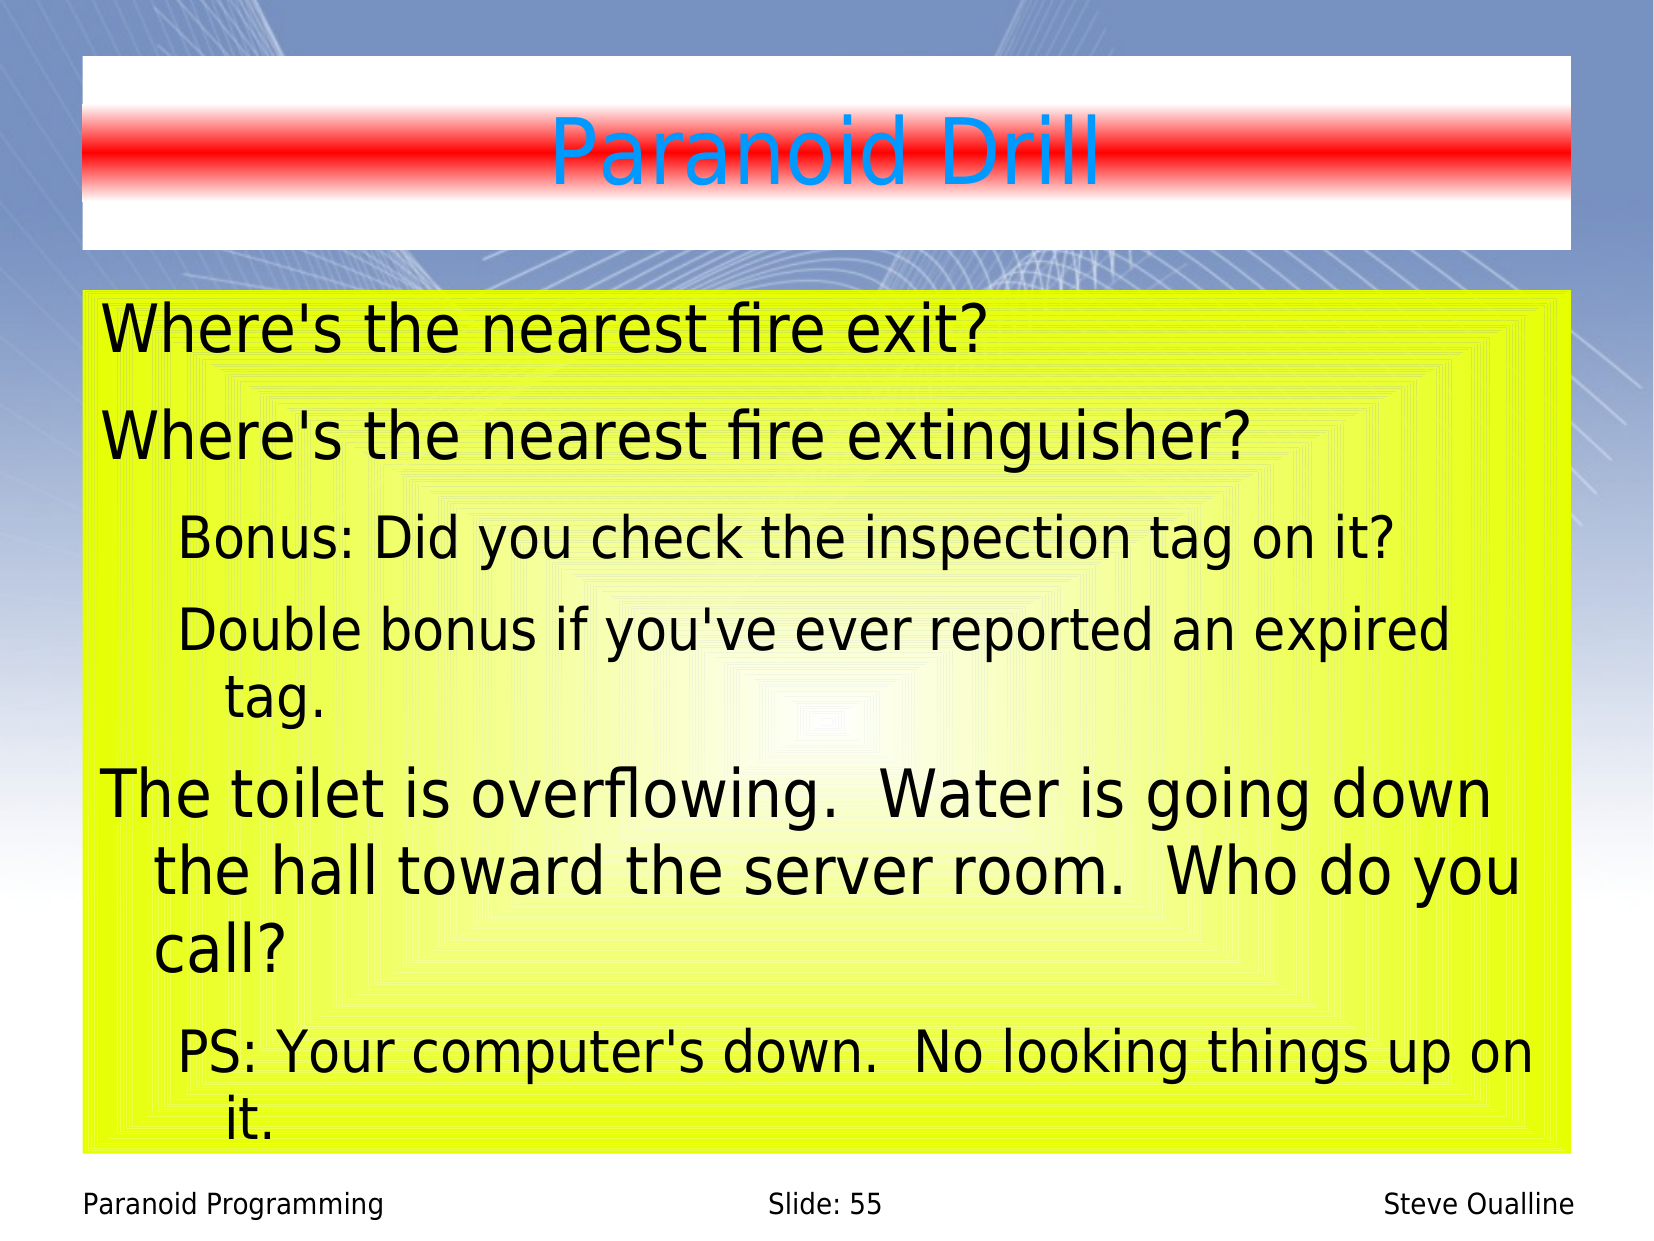

# Paranoid Drill
Where's the nearest fire exit?
Where's the nearest fire extinguisher?
Bonus: Did you check the inspection tag on it?
Double bonus if you've ever reported an expired tag.
The toilet is overflowing. Water is going down the hall toward the server room. Who do you call?
PS: Your computer's down. No looking things up on it.
Paranoid Programming
Steve Oualline
55